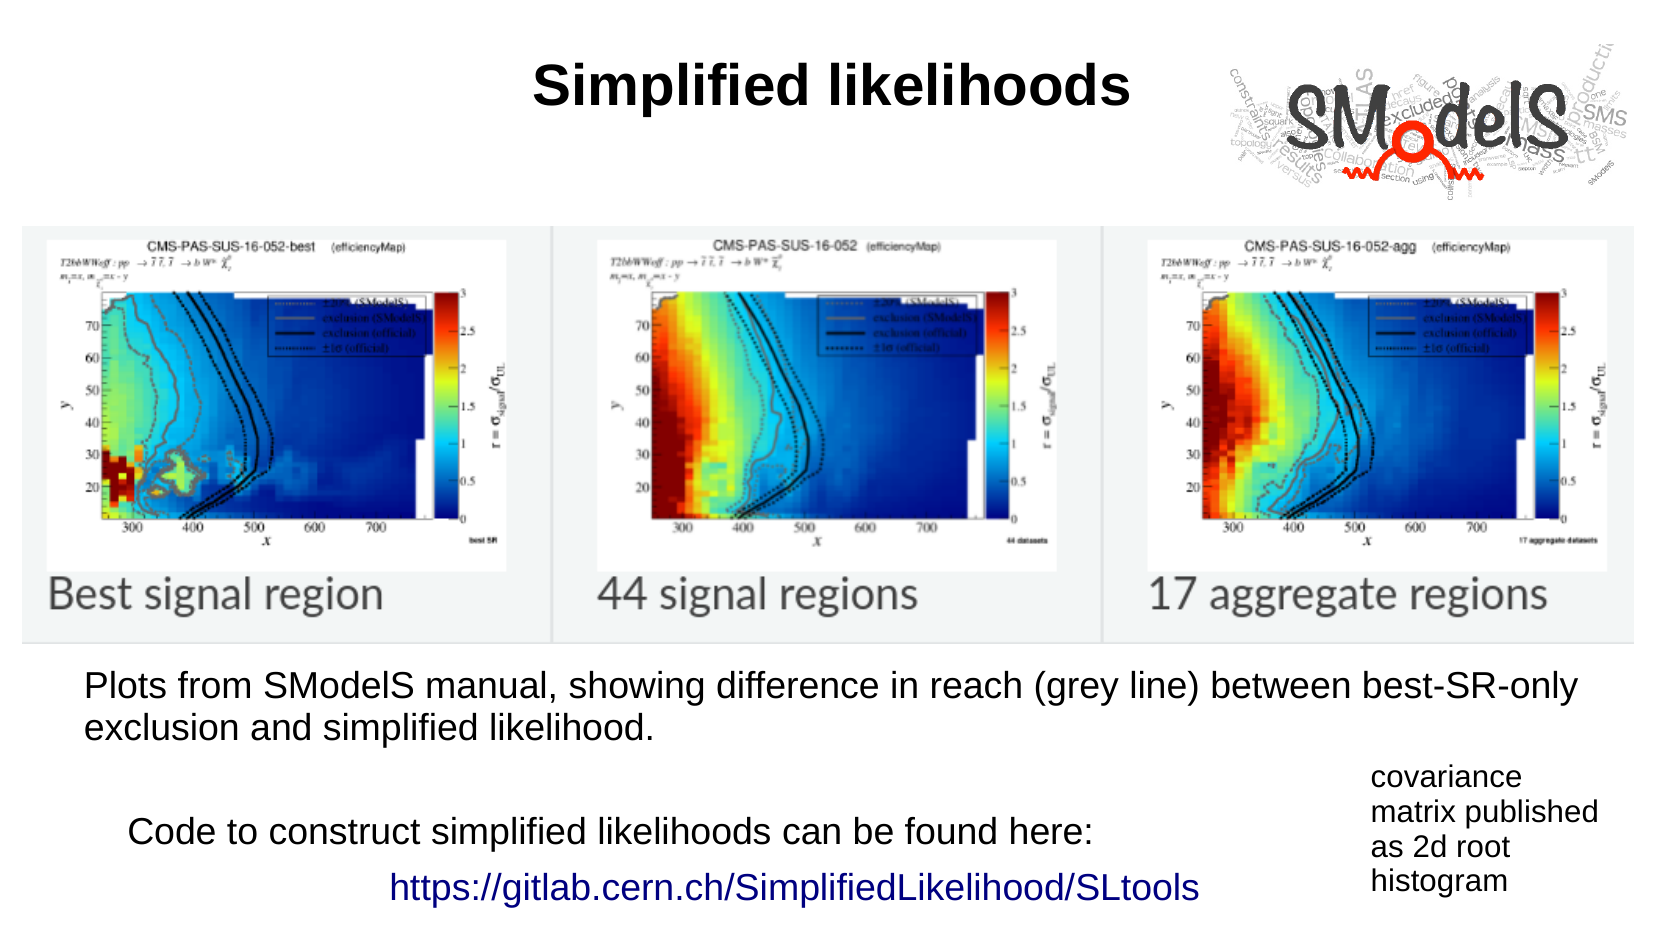

Simplified likelihoods
Plots from SModelS manual, showing difference in reach (grey line) between best-SR-only exclusion and simplified likelihood.
covariance matrix published as 2d root histogram
Code to construct simplified likelihoods can be found here:
https://gitlab.cern.ch/SimplifiedLikelihood/SLtools